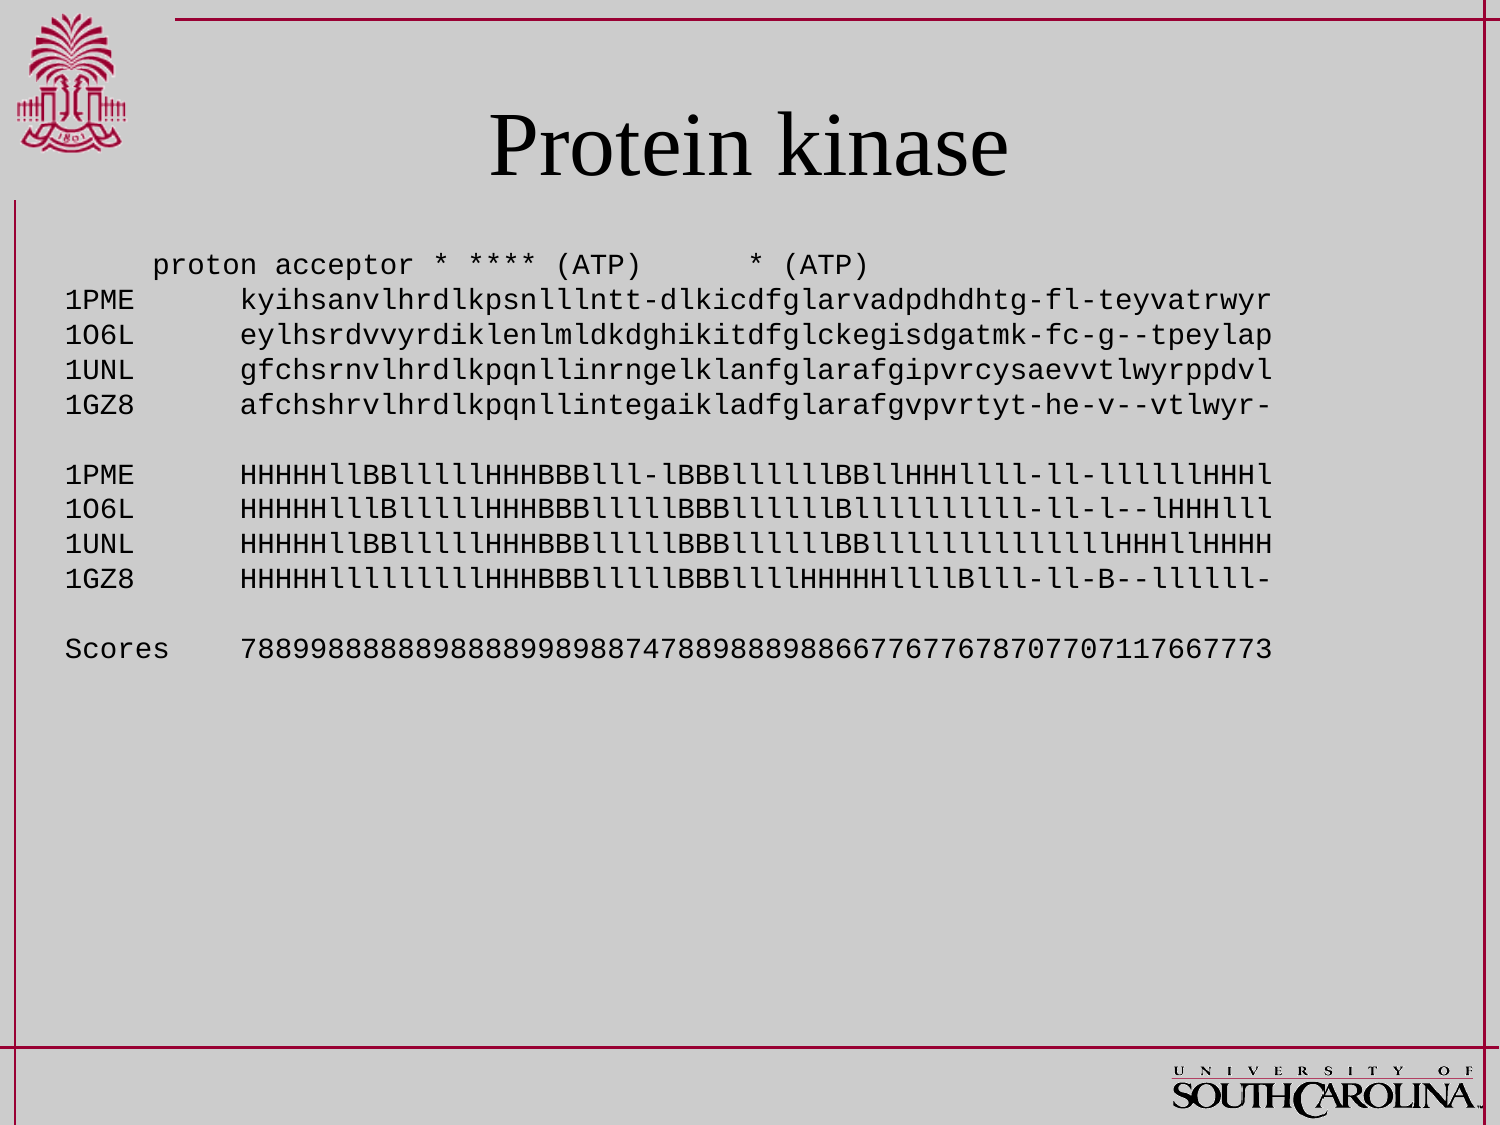

Protein kinase
 proton acceptor * **** (ATP) * (ATP)‏
1PME kyihsanvlhrdlkpsnlllntt-dlkicdfglarvadpdhdhtg-fl-teyvatrwyr
1O6L eylhsrdvvyrdiklenlmldkdghikitdfglckegisdgatmk-fc-g--tpeylap
1UNL gfchsrnvlhrdlkpqnllinrngelklanfglarafgipvrcysaevvtlwyrppdvl
1GZ8 afchshrvlhrdlkpqnllintegaikladfglarafgvpvrtyt-he-v--vtlwyr-
1PME HHHHHllBBlllllHHHBBBlll-lBBBllllllBBllHHHllll-ll-llllllHHHl
1O6L HHHHHlllBlllllHHHBBBlllllBBBllllllBllllllllll-ll-l--lHHHlll
1UNL HHHHHllBBlllllHHHBBBlllllBBBllllllBBllllllllllllllHHHllHHHH
1GZ8 HHHHHlllllllllHHHBBBlllllBBBllllHHHHHllllBlll-ll-B--llllll-
Scores 78899888888988889989887478898889886677677678707707117667773